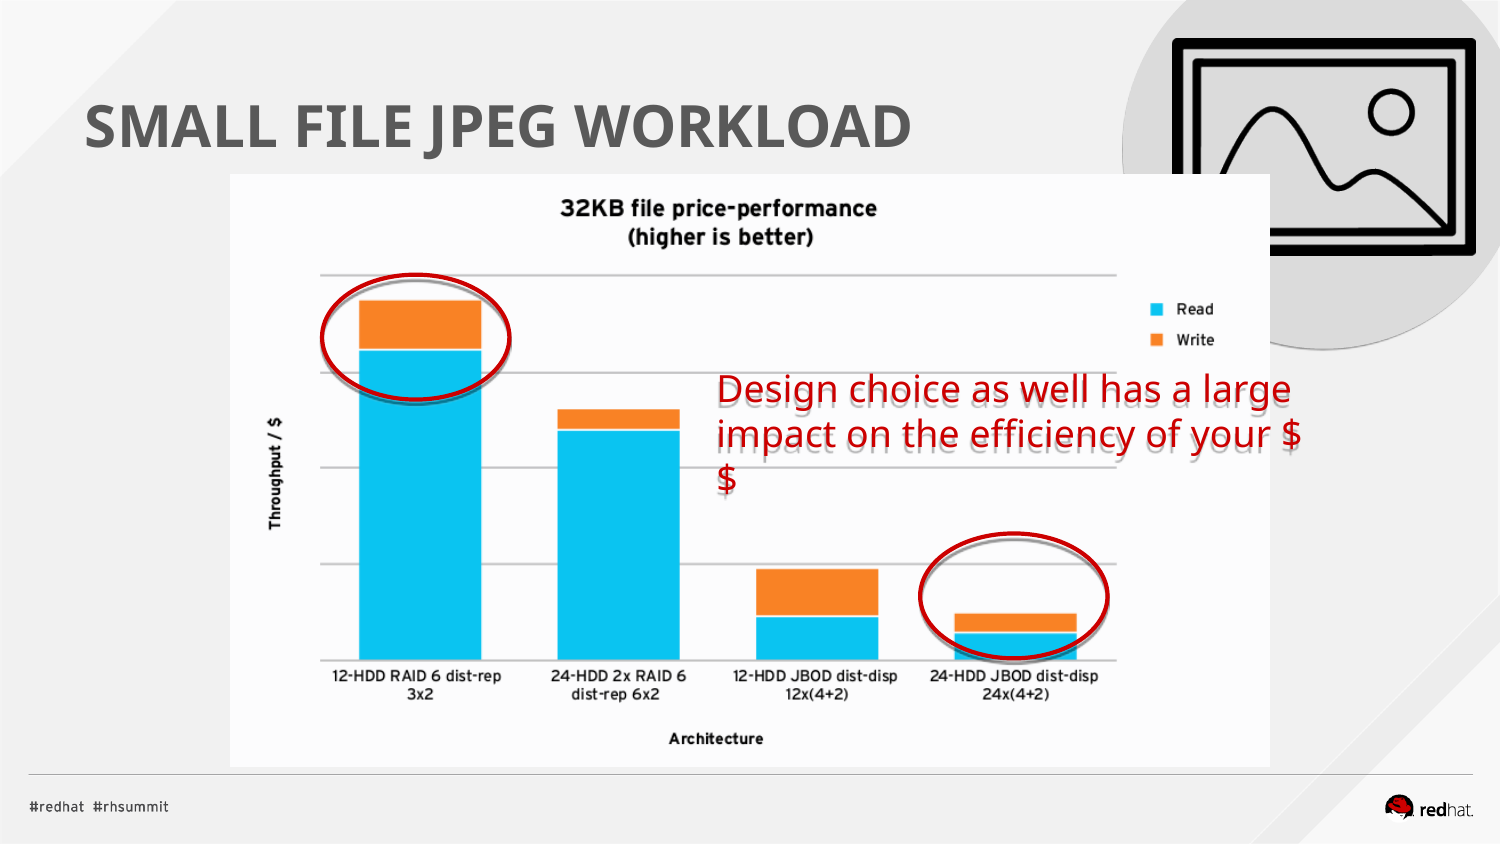

SMALL FILE JPEG WORKLOAD
Design choice as well has a large
impact on the efficiency of your $$